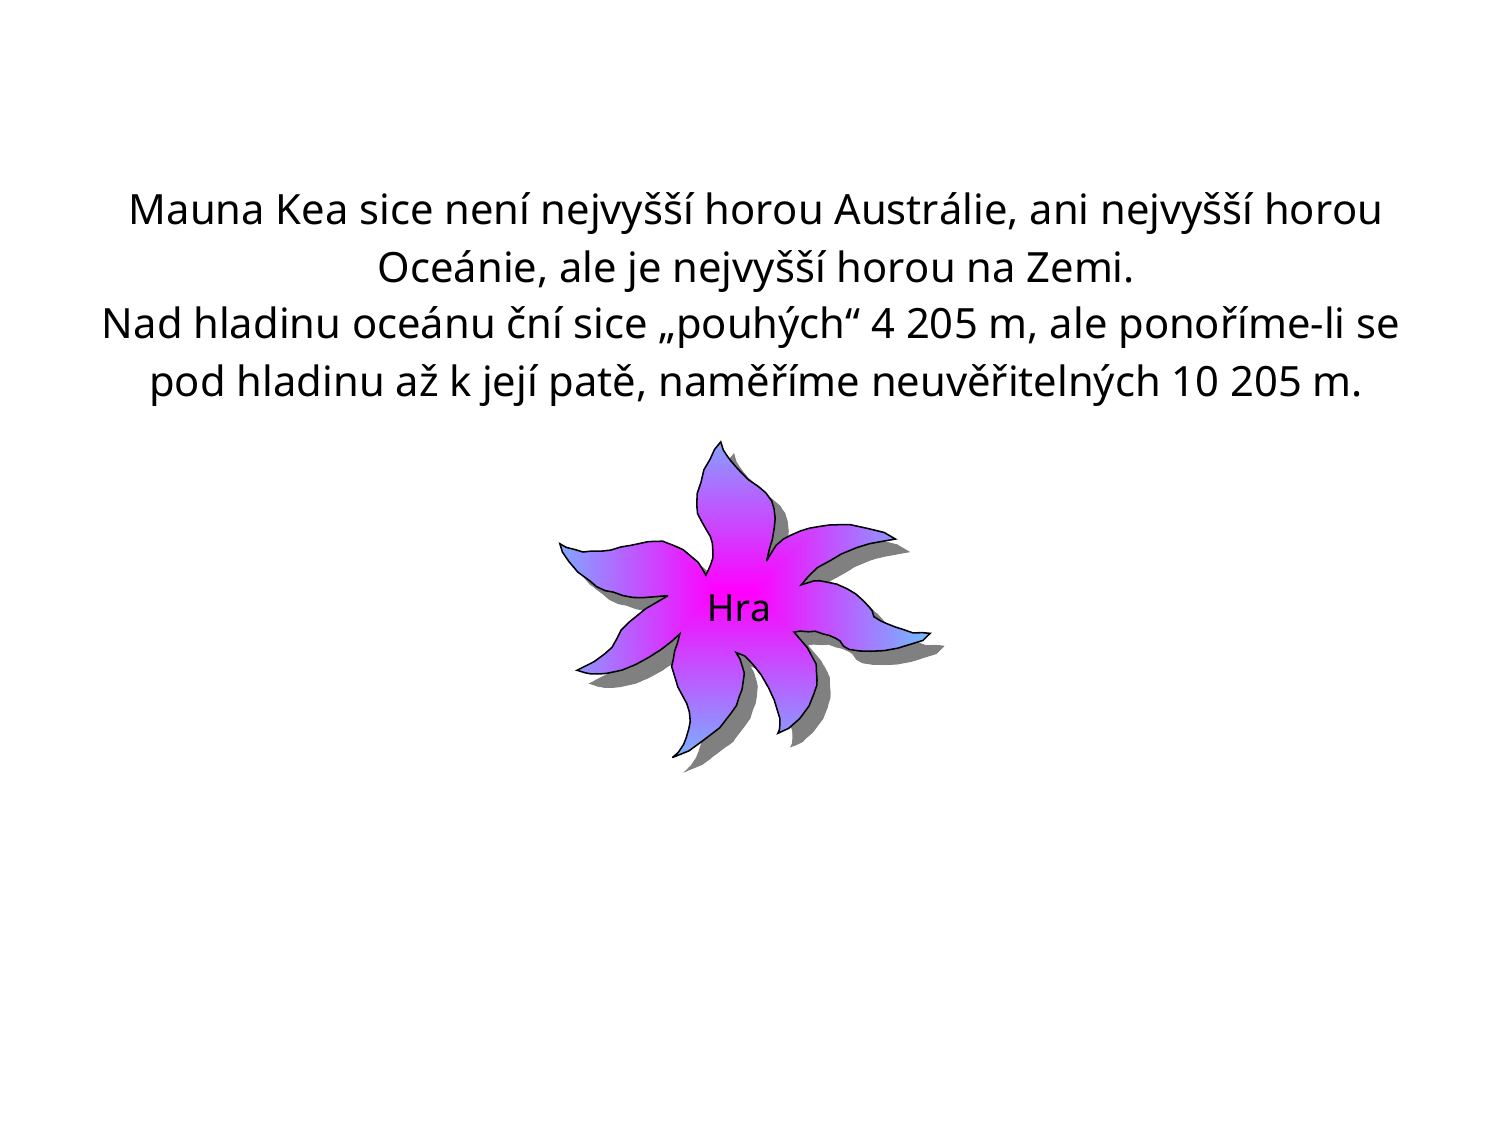

Mauna Kea sice není nejvyšší horou Austrálie, ani nejvyšší horou
Oceánie, ale je nejvyšší horou na Zemi.
Nad hladinu oceánu ční sice „pouhých“ 4 205 m, ale ponoříme-li se
pod hladinu až k její patě, naměříme neuvěřitelných 10 205 m.
Hra